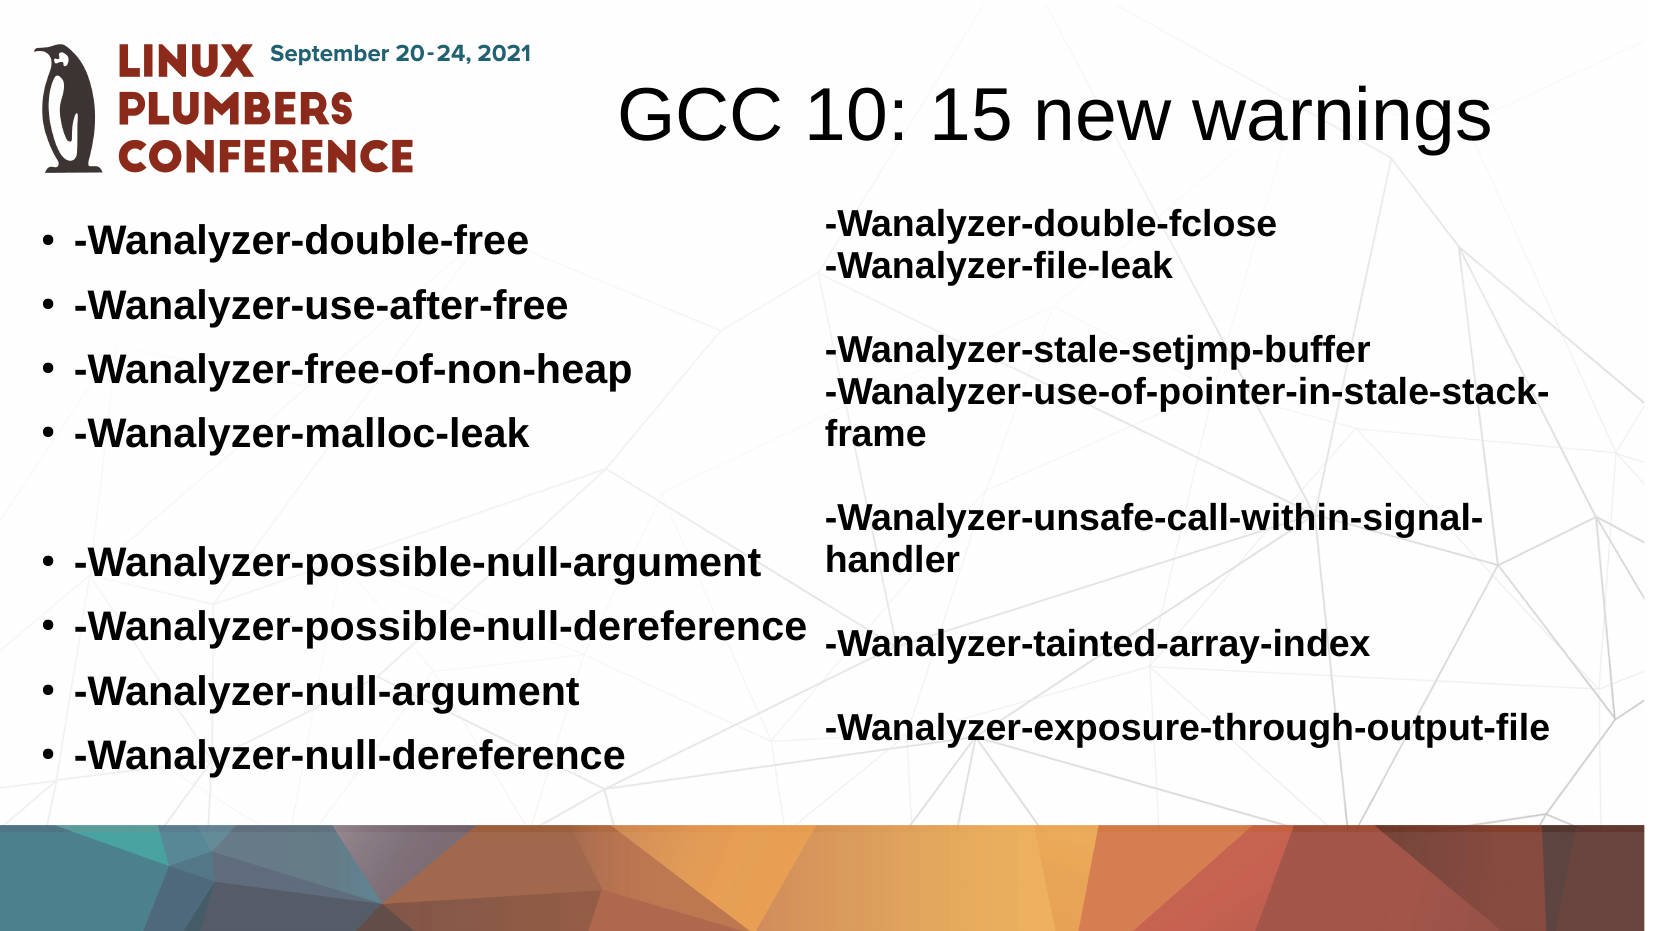

# GCC 10: 15 new warnings
-Wanalyzer-double-fclose
-Wanalyzer-file-leak
-Wanalyzer-stale-setjmp-buffer
-Wanalyzer-use-of-pointer-in-stale-stack-frame
-Wanalyzer-unsafe-call-within-signal-handler
-Wanalyzer-tainted-array-index
-Wanalyzer-exposure-through-output-file
-Wanalyzer-double-free
-Wanalyzer-use-after-free
-Wanalyzer-free-of-non-heap
-Wanalyzer-malloc-leak
-Wanalyzer-possible-null-argument
-Wanalyzer-possible-null-dereference
-Wanalyzer-null-argument
-Wanalyzer-null-dereference